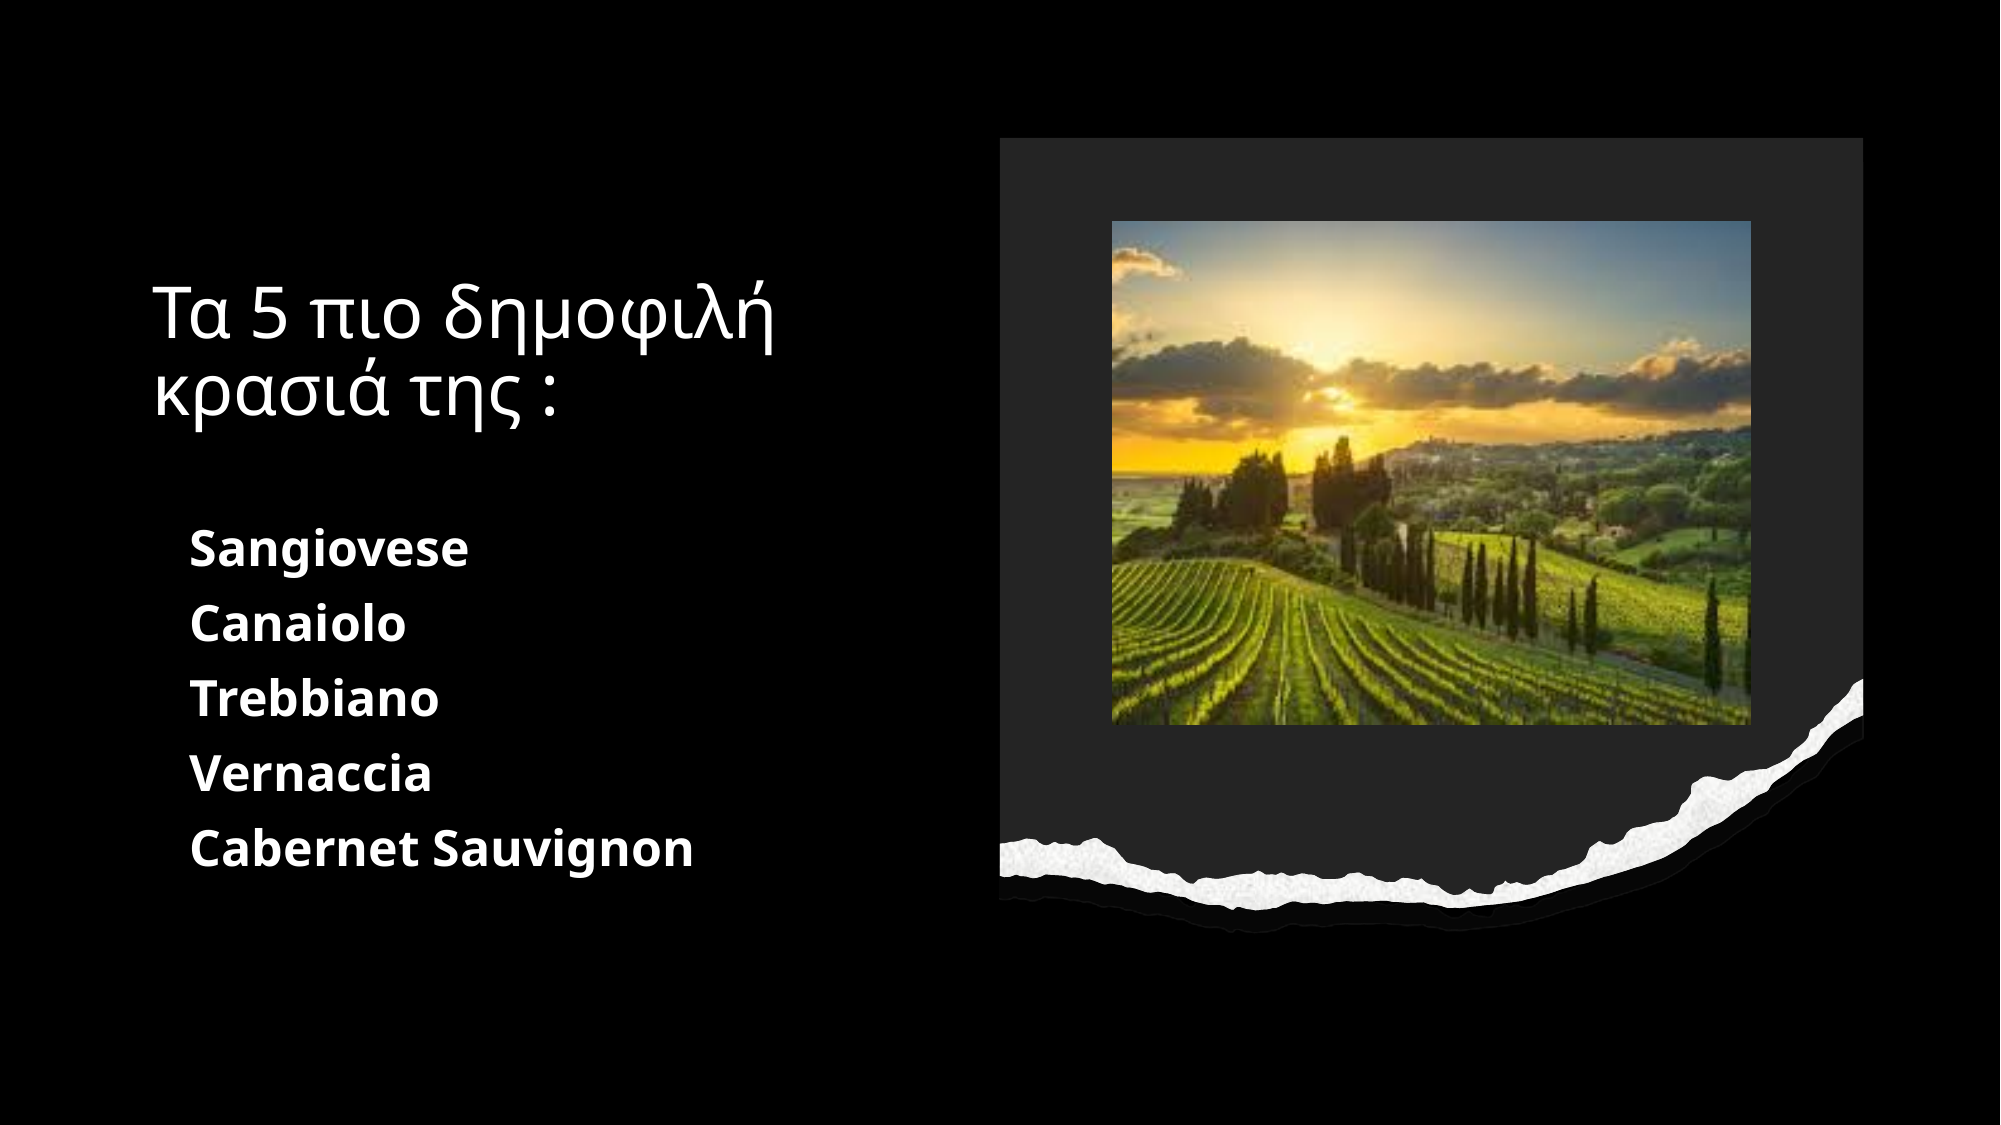

# Τα 5 πιο δημοφιλή κρασιά της :
Sangiovese
Canaiolo
Trebbiano
Vernaccia
Cabernet Sauvignon